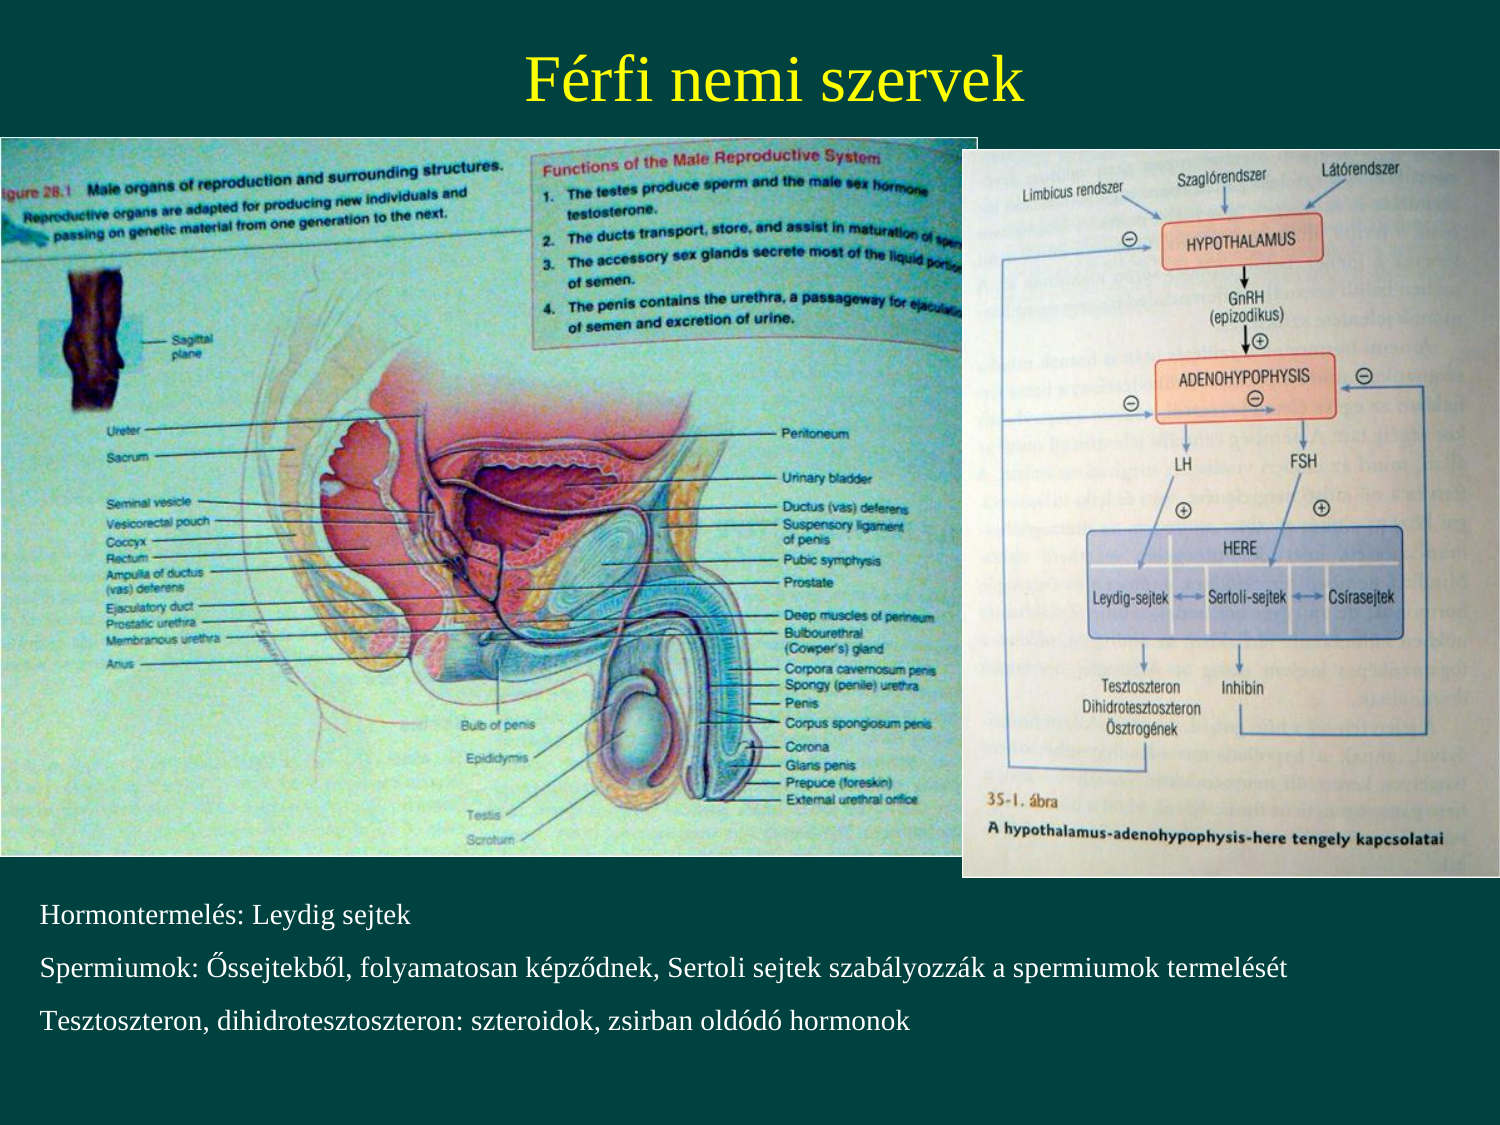

# Férfi nemi szervek
Hormontermelés: Leydig sejtek
Spermiumok: Őssejtekből, folyamatosan képződnek, Sertoli sejtek szabályozzák a spermiumok termelését
Tesztoszteron, dihidrotesztoszteron: szteroidok, zsirban oldódó hormonok